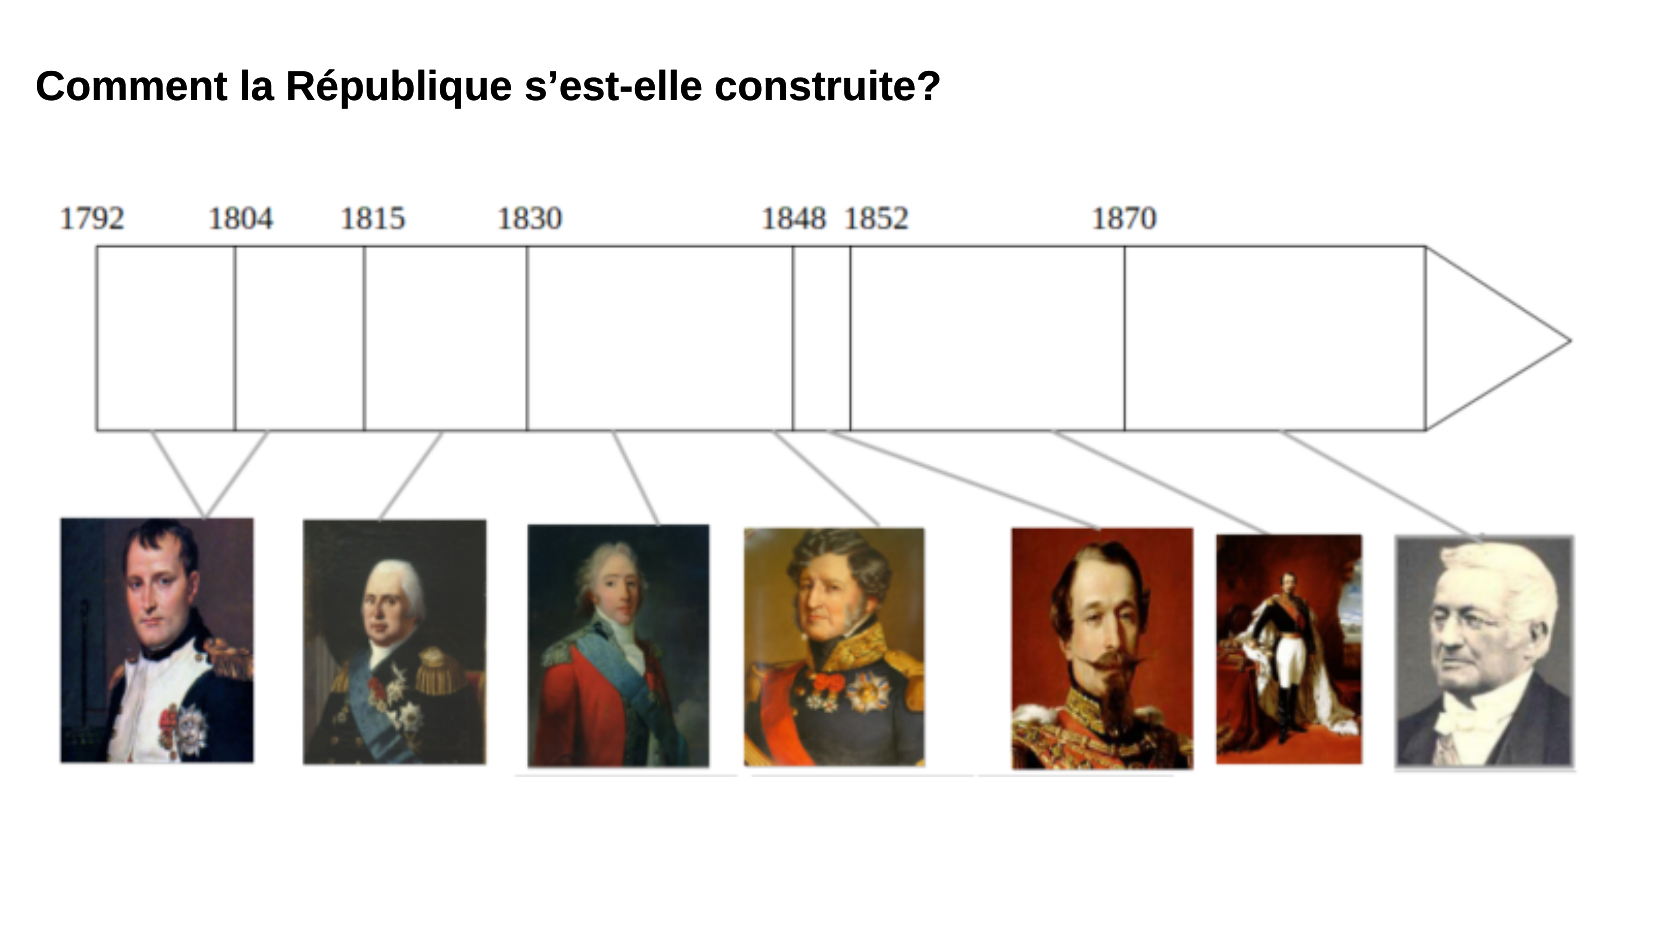

# Comment la République s’est-elle construite?
Comment la République s’est-elle construite?